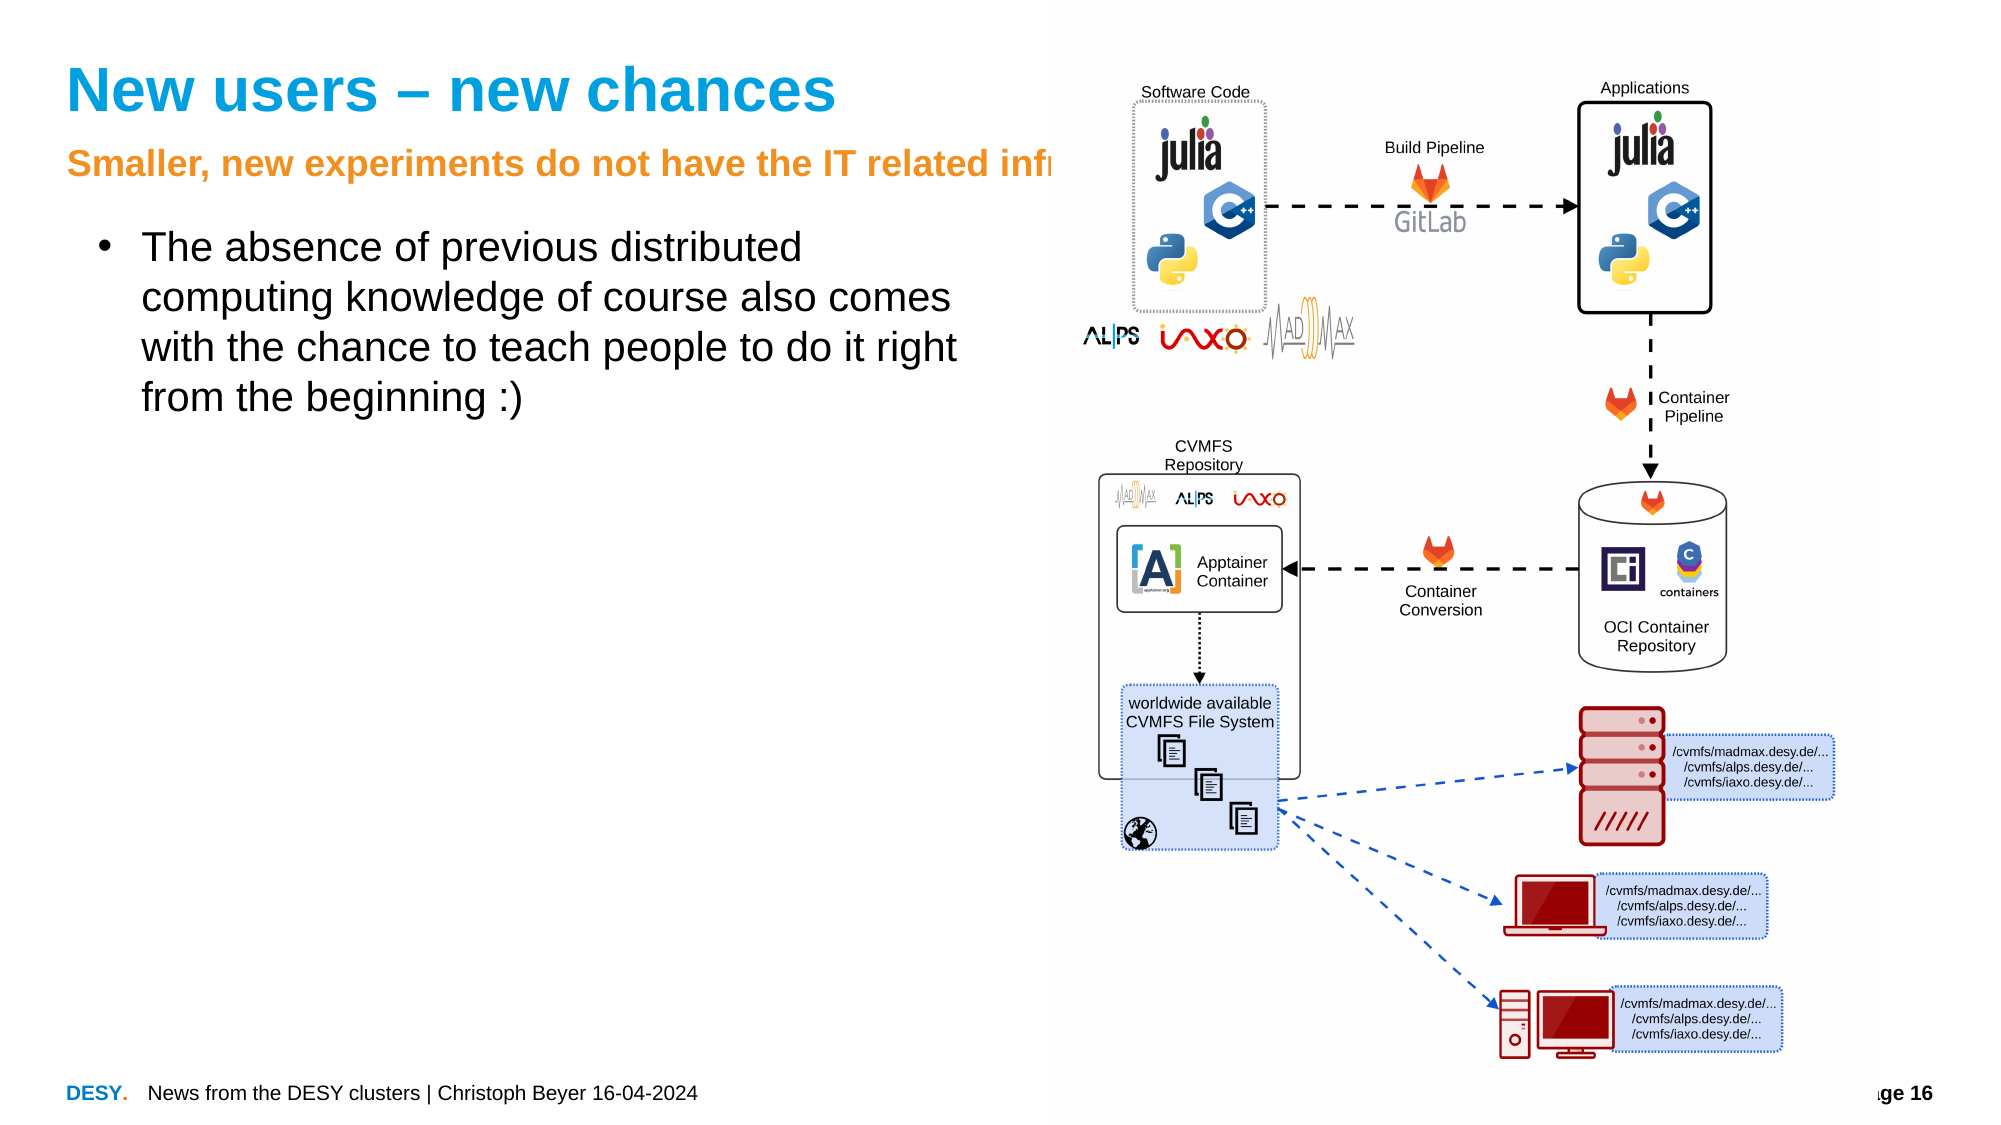

# New users – new chances
Smaller, new experiments do not have the IT related infrastrucutre we are used to
The absence of previous distributed computing knowledge of course also comes with the chance to teach people to do it right from the beginning :)
News from the DESY clusters | Christoph Beyer 16-04-2024